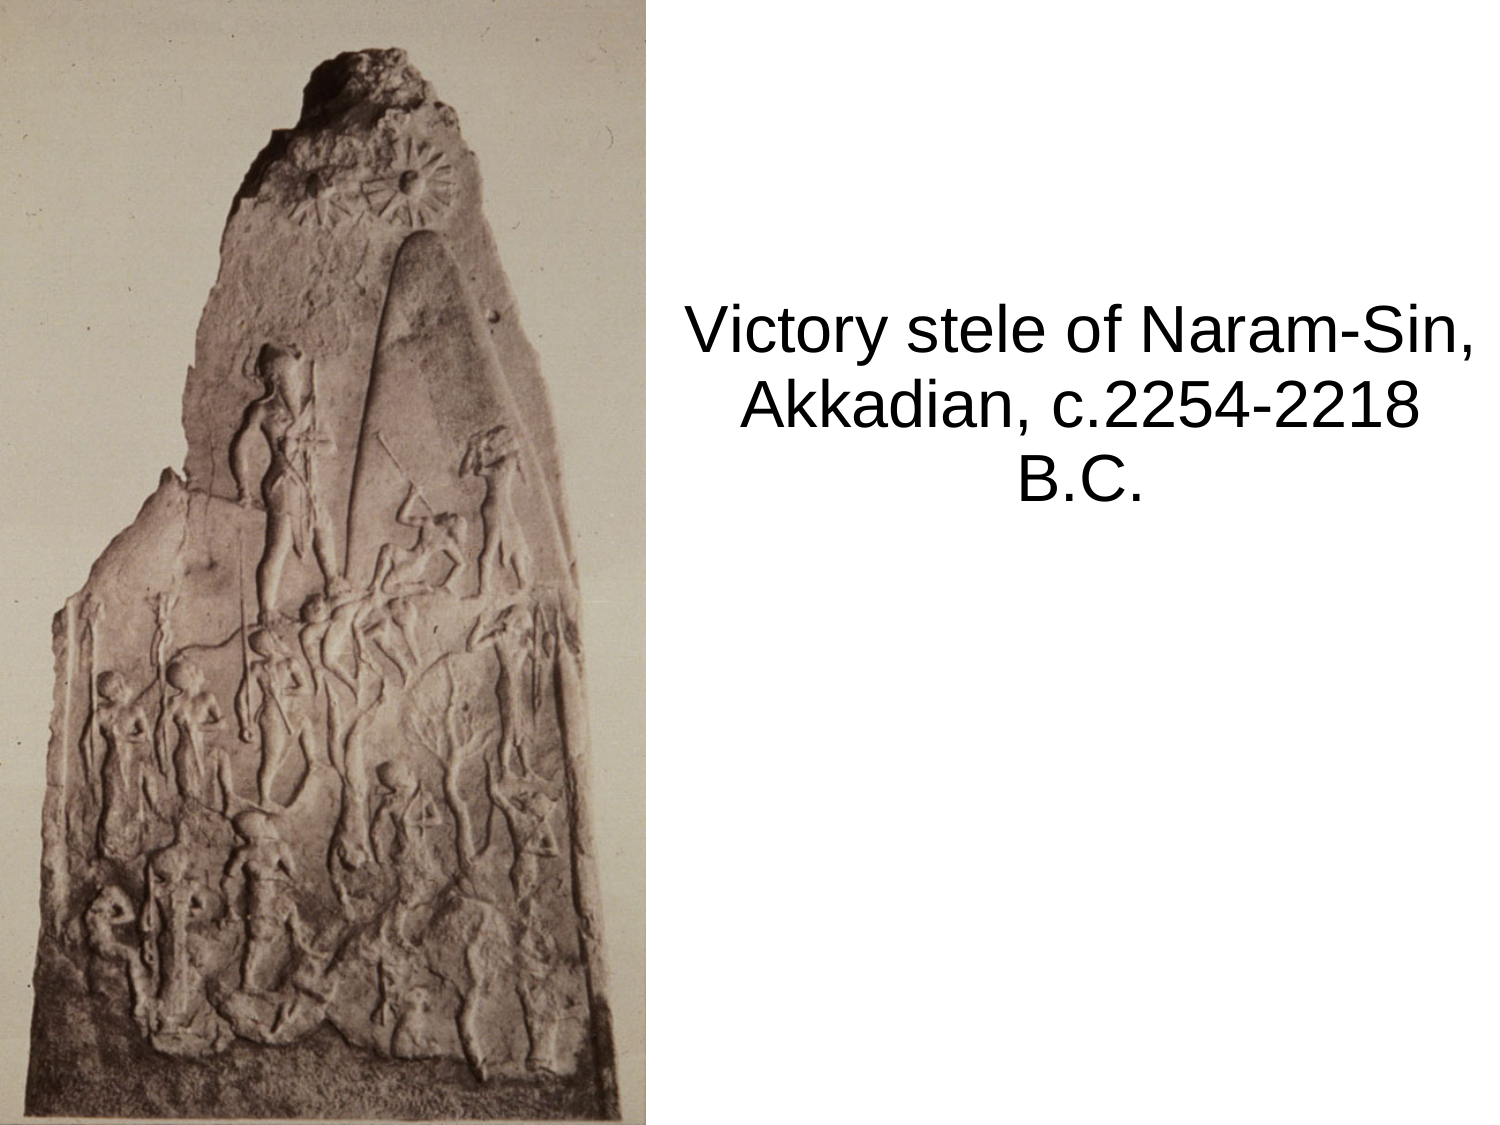

# Victory stele of Naram-Sin, Akkadian, c.2254-2218 B.C.